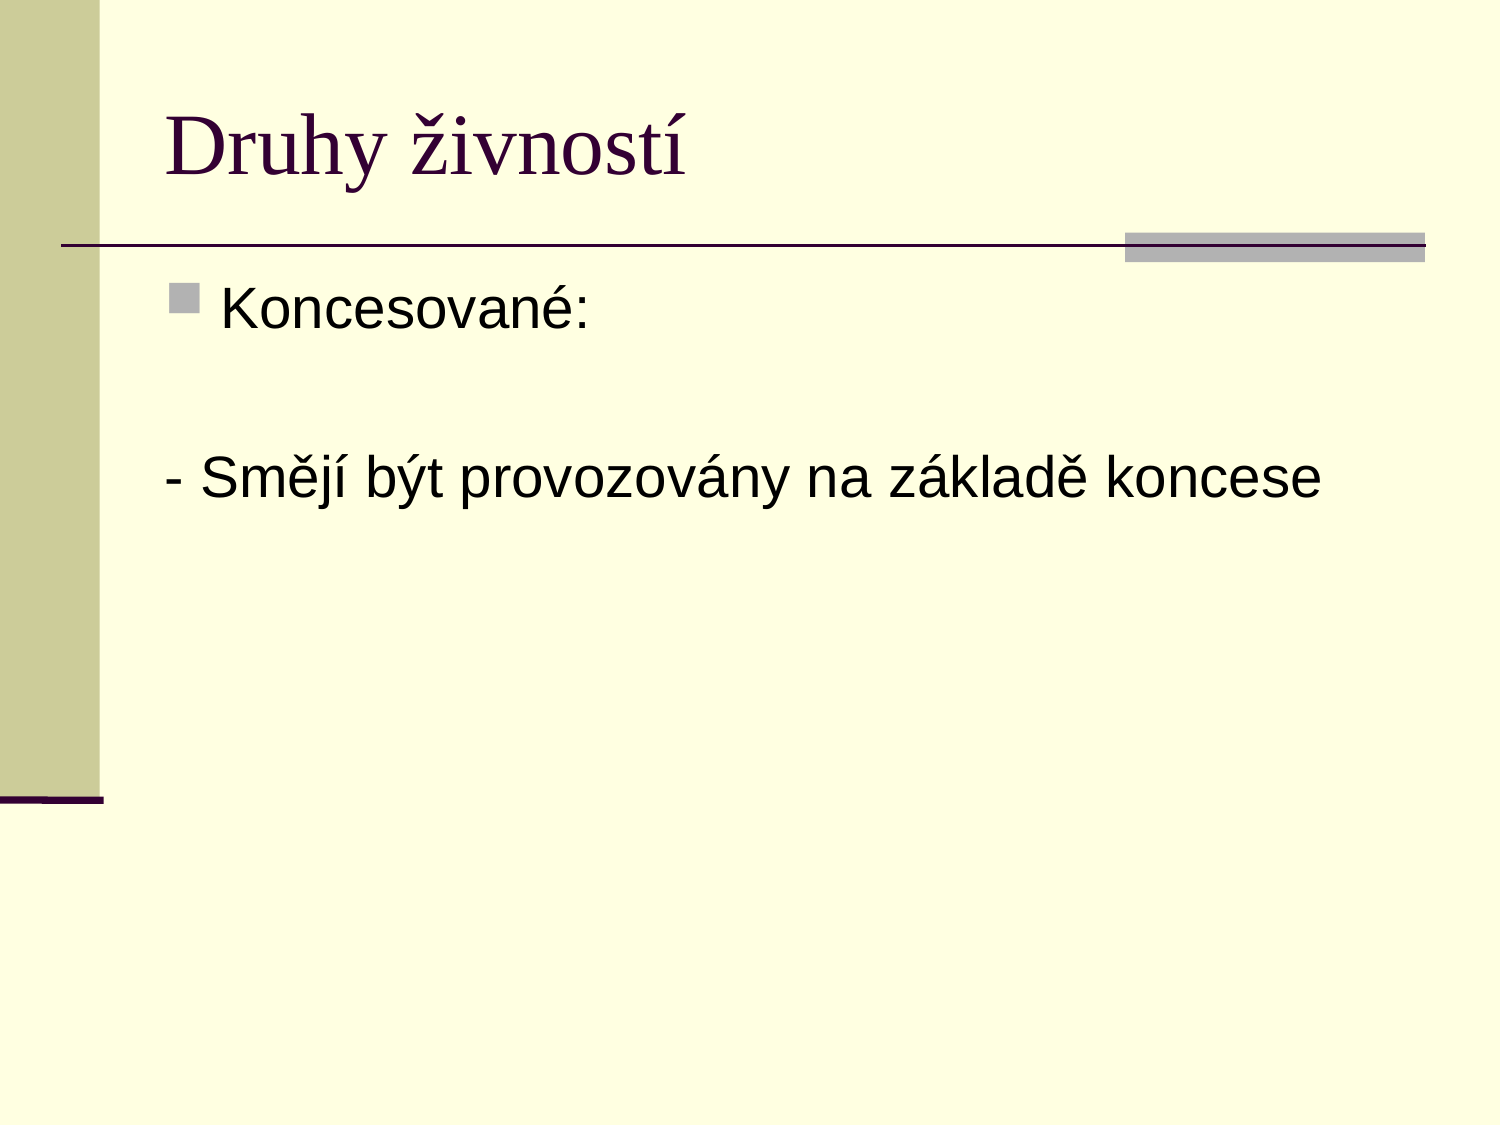

# Druhy živností
Koncesované:
- Smějí být provozovány na základě koncese